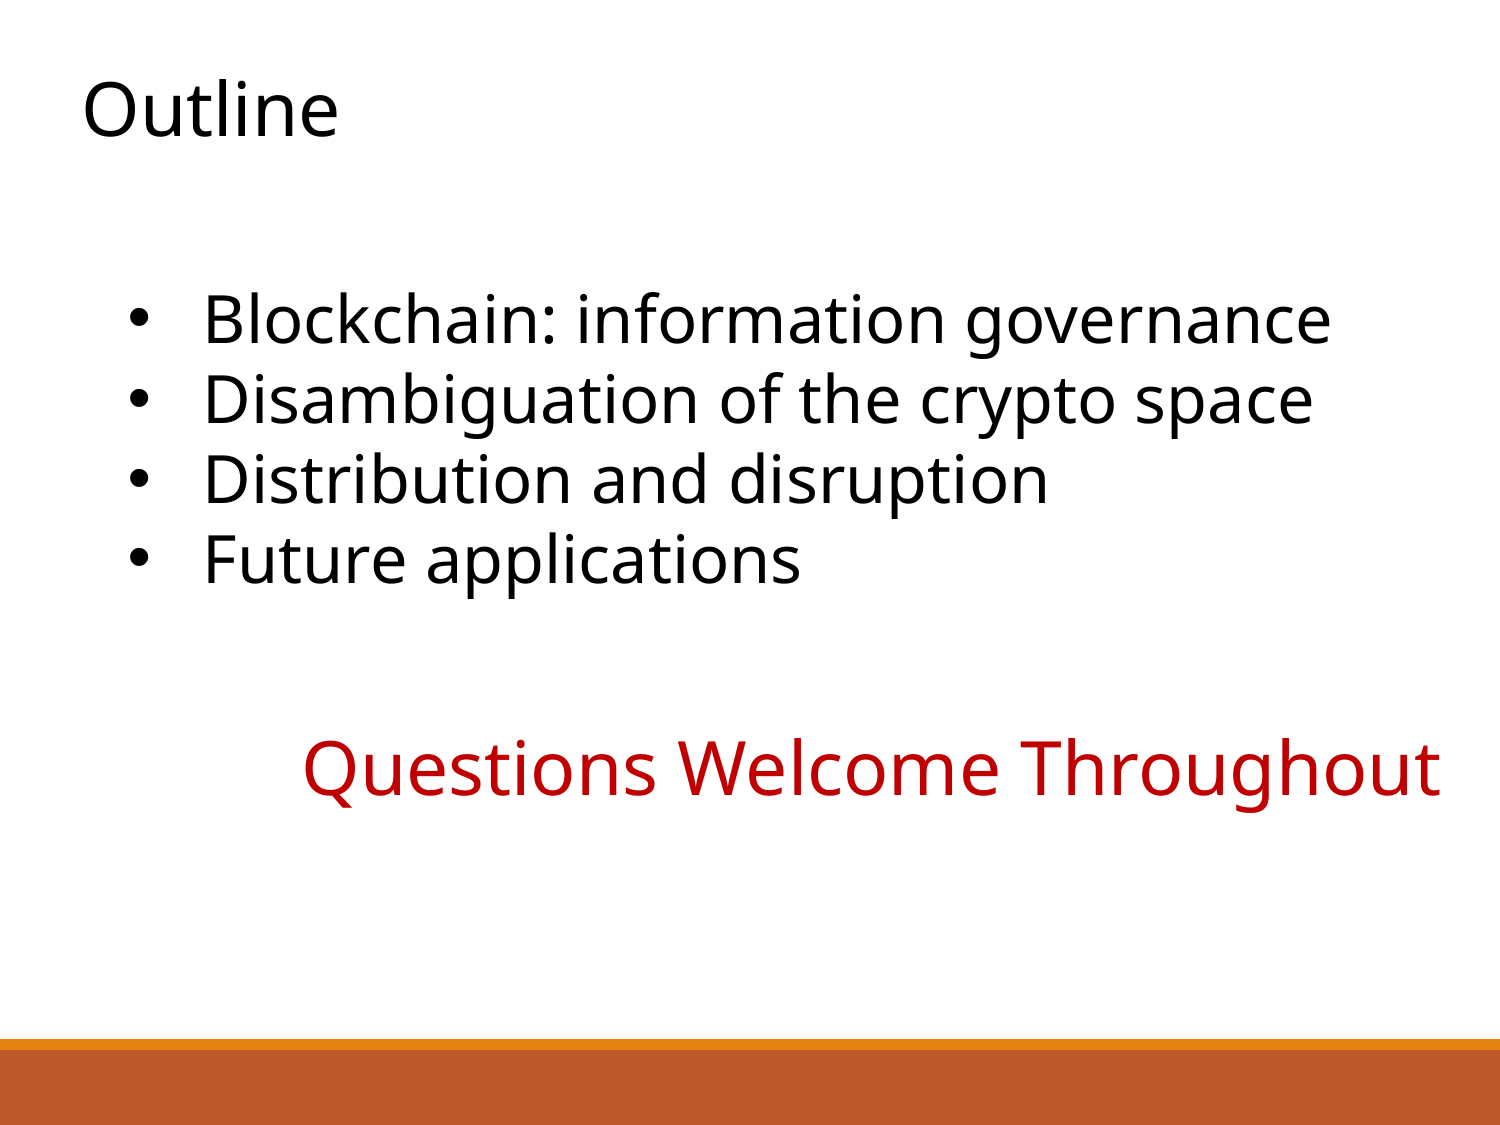

Outline
Blockchain: information governance
Disambiguation of the crypto space
Distribution and disruption
Future applications
Questions Welcome Throughout